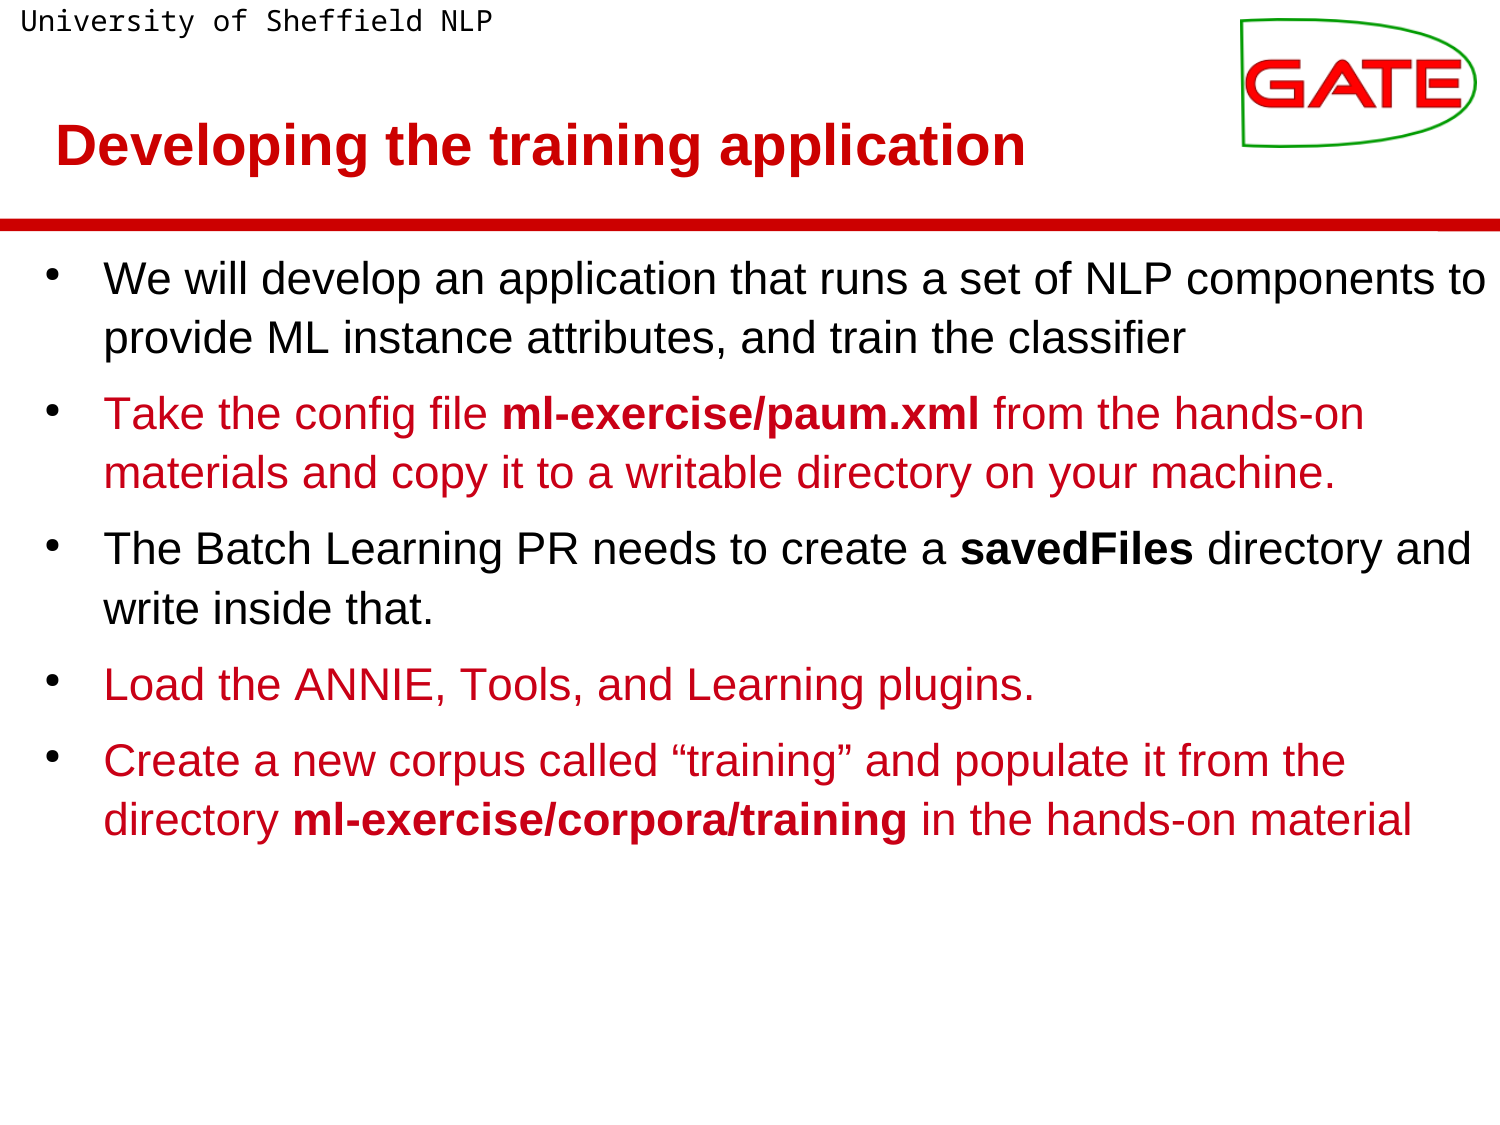

# Developing the training application
We will develop an application that runs a set of NLP components to provide ML instance attributes, and train the classifier
Take the config file ml-exercise/paum.xml from the hands-on materials and copy it to a writable directory on your machine.
The Batch Learning PR needs to create a savedFiles directory and write inside that.
Load the ANNIE, Tools, and Learning plugins.
Create a new corpus called “training” and populate it from the directory ml-exercise/corpora/training in the hands-on material